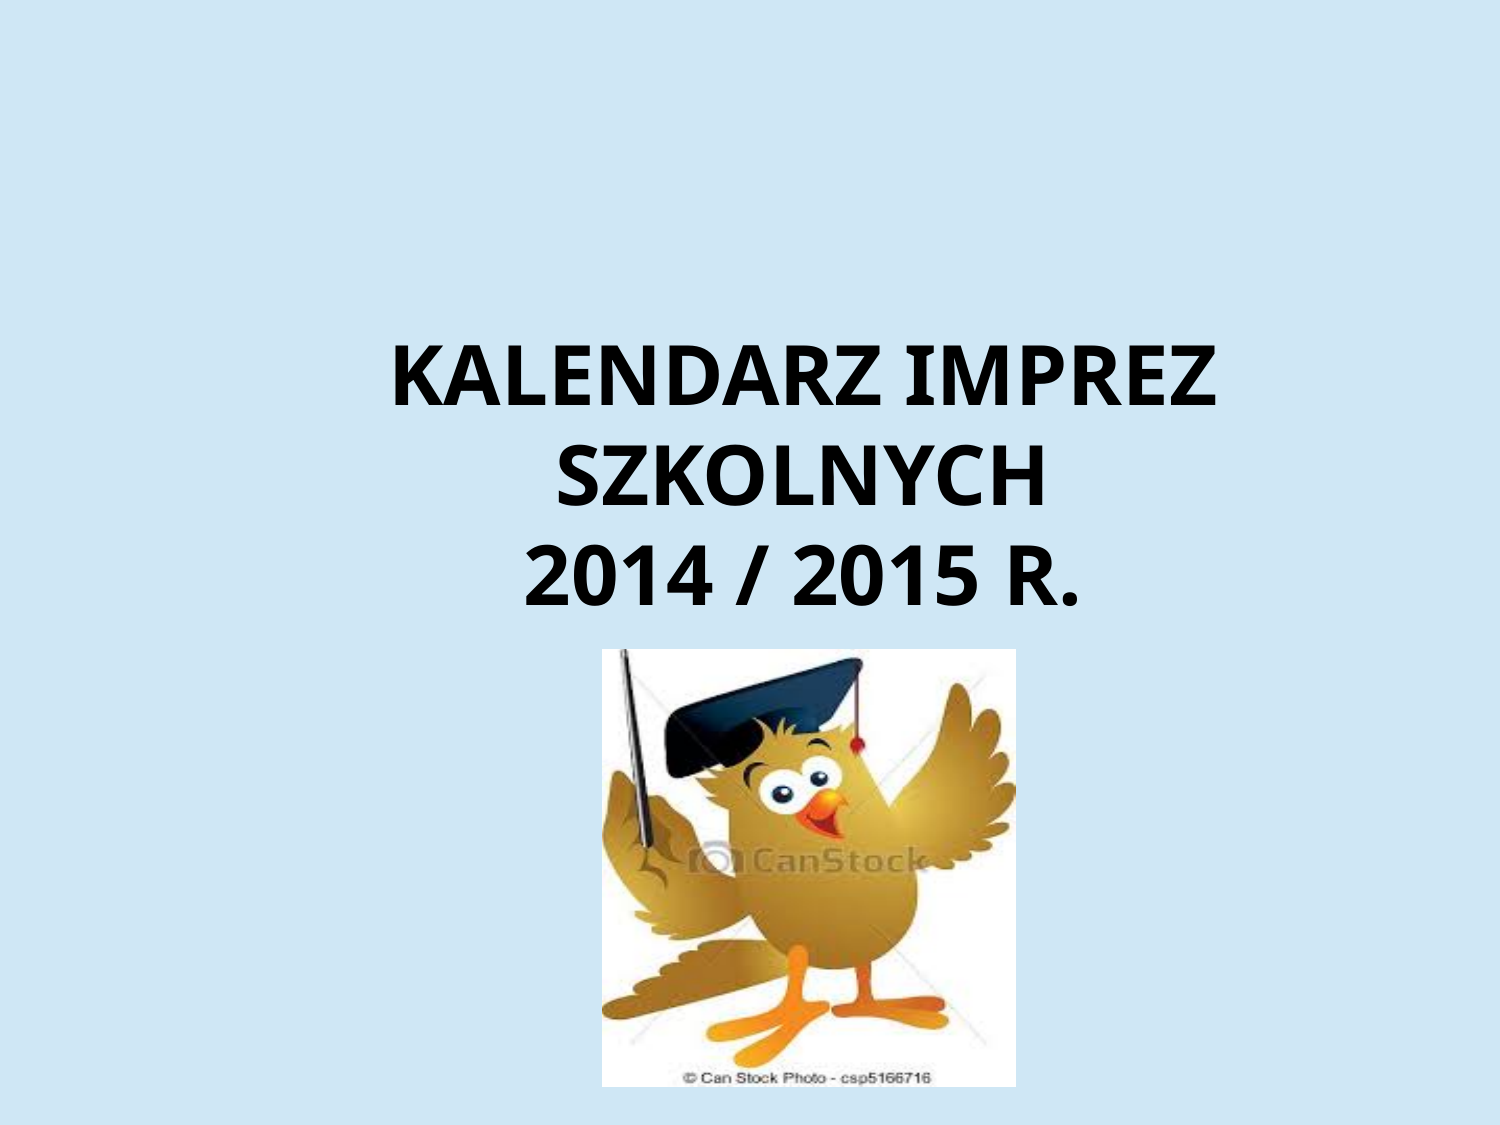

KALENDARZ IMPREZ SZKOLNYCH
2014 / 2015 R.